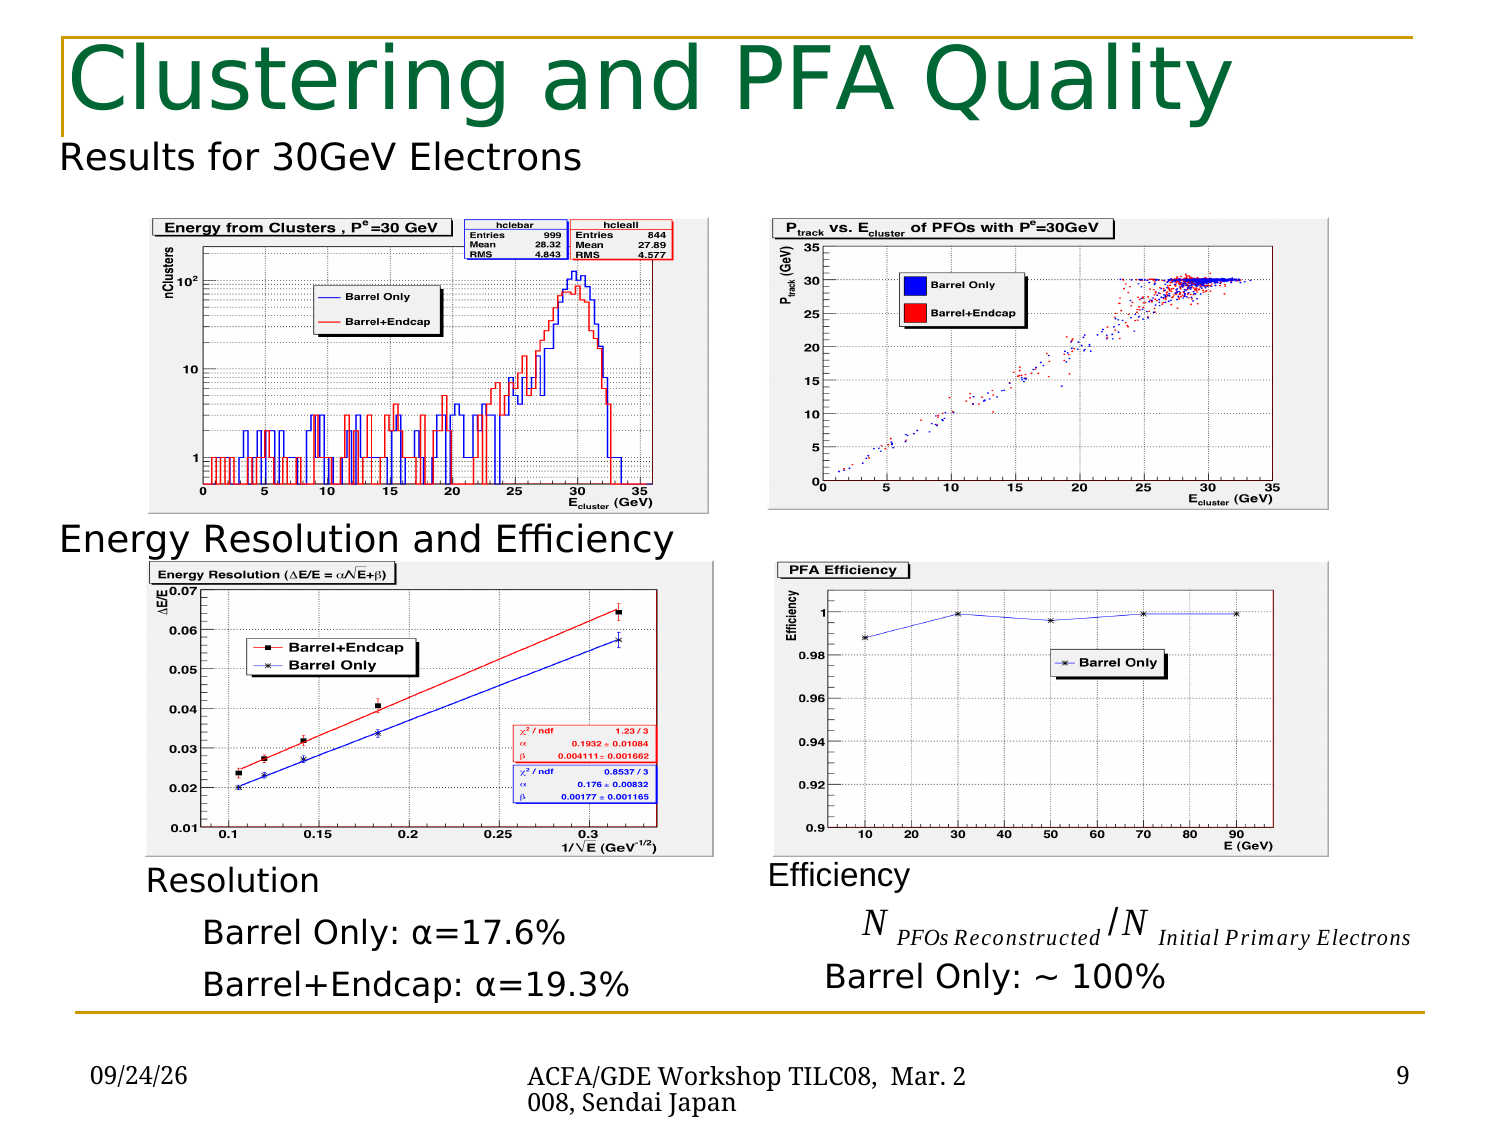

# Clustering and PFA Quality
Results for 30GeV Electrons
Energy Resolution and Efficiency
Efficiency
Barrel Only: ~ 100%
Resolution
Barrel Only: α=17.6%
Barrel+Endcap: α=19.3%
9
ACFA/GDE Workshop TILC08, Mar. 2008, Sendai Japan